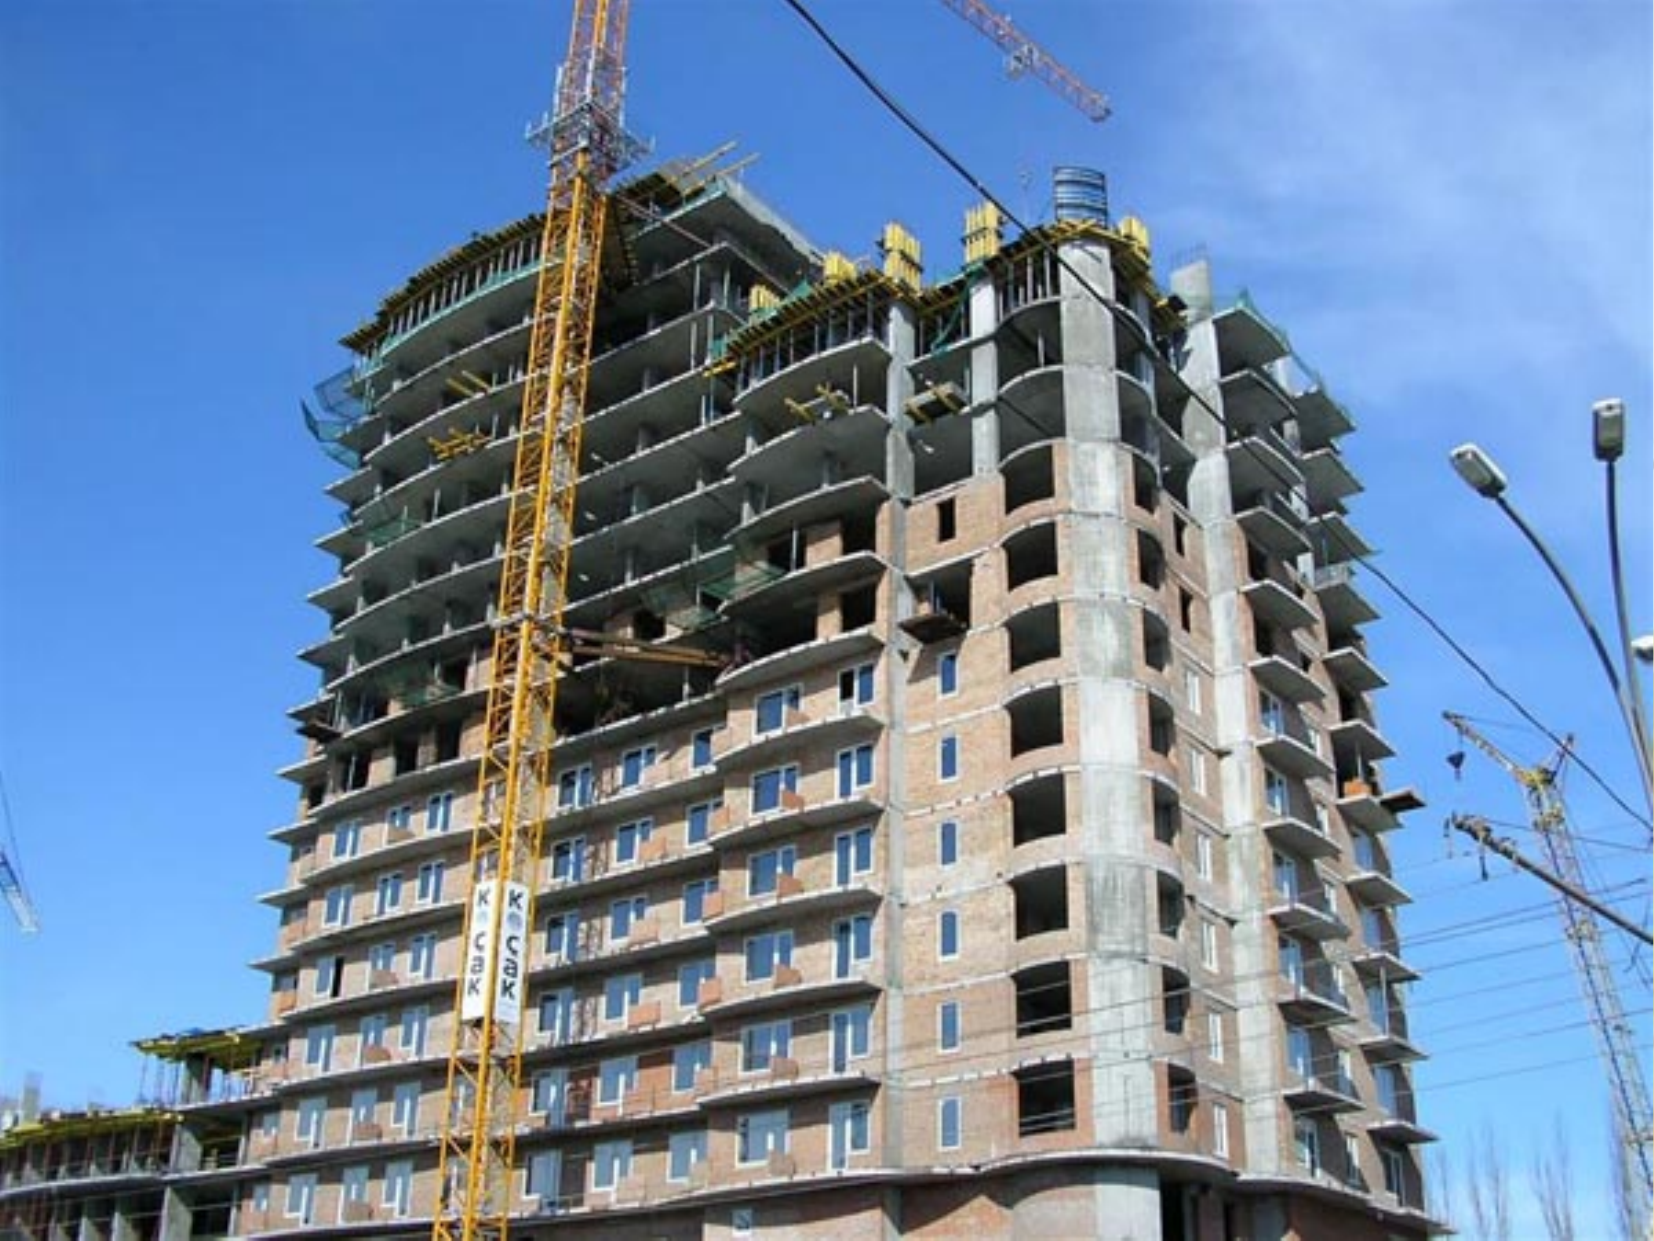

#
Строитель
Точно в срок построит он: 
Небоскрёб и стадион. 
Детский садик и больницу, 
Магазинов вереницу. 
Даже дом, скажу вам я, 
Где живет моя семья, 
(и другие жители) 
Строили – строители!